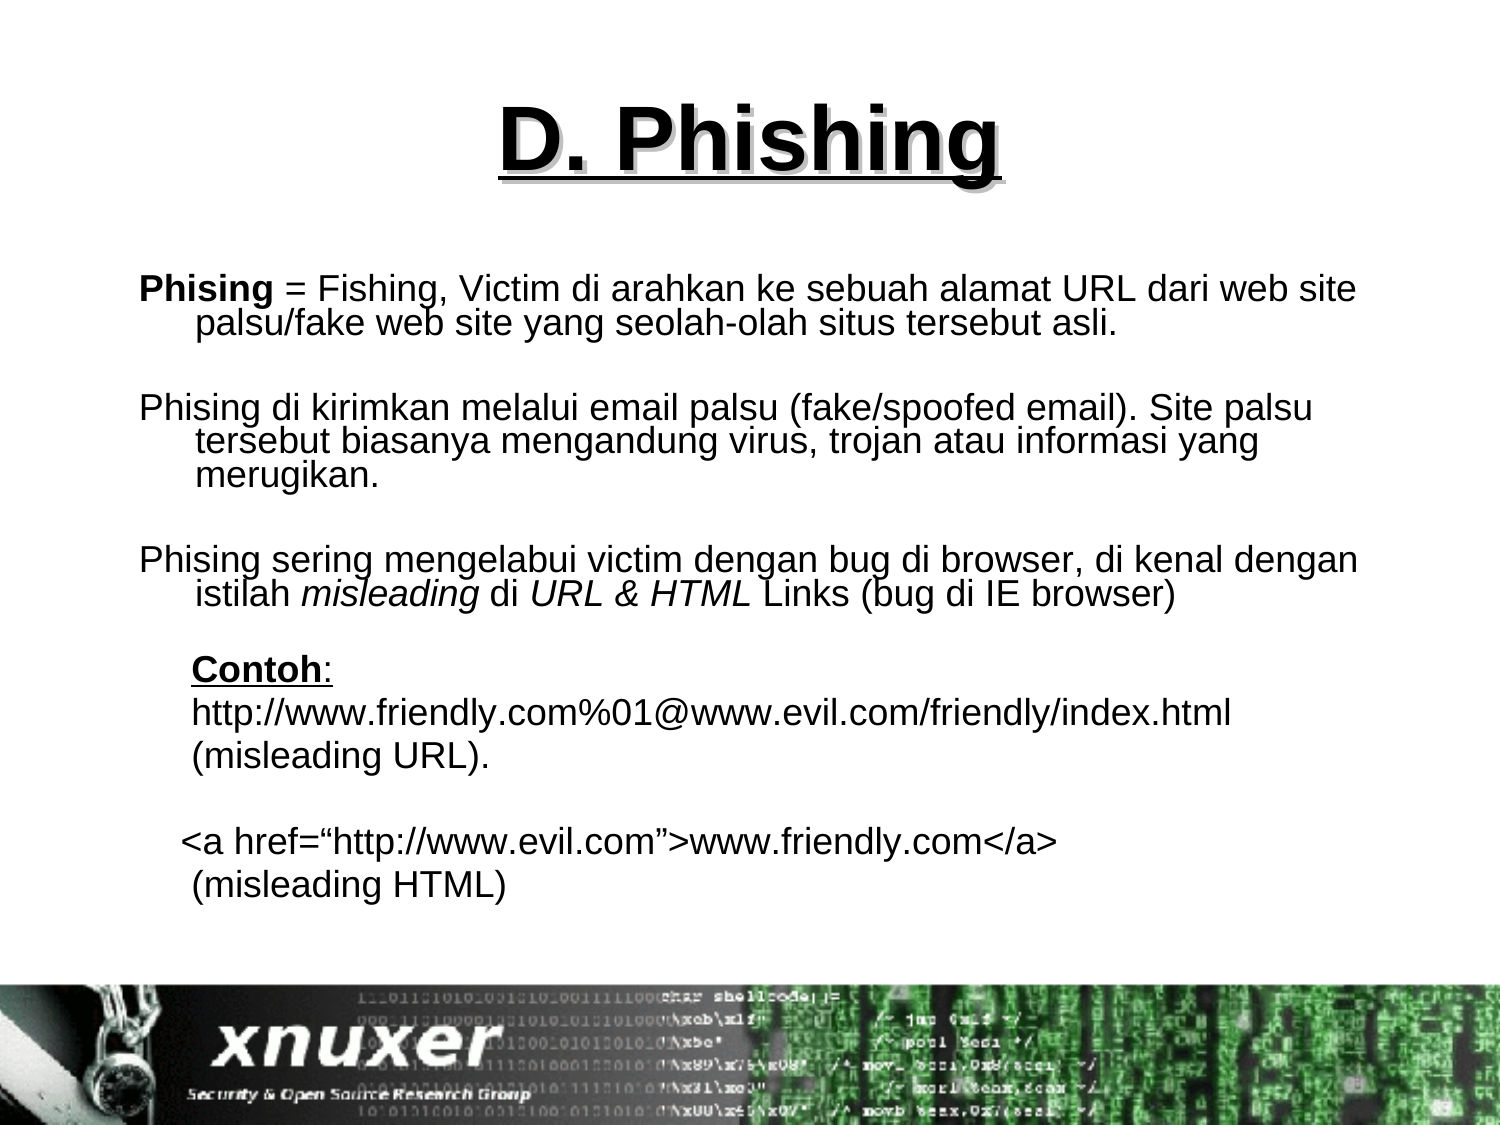

# D. Phishing
Phising = Fishing, Victim di arahkan ke sebuah alamat URL dari web site palsu/fake web site yang seolah-olah situs tersebut asli.
Phising di kirimkan melalui email palsu (fake/spoofed email). Site palsu tersebut biasanya mengandung virus, trojan atau informasi yang merugikan.
Phising sering mengelabui victim dengan bug di browser, di kenal dengan istilah misleading di URL & HTML Links (bug di IE browser)
 Contoh:
 http://www.friendly.com%01@www.evil.com/friendly/index.html
 (misleading URL).
 <a href=“http://www.evil.com”>www.friendly.com</a>
 (misleading HTML)